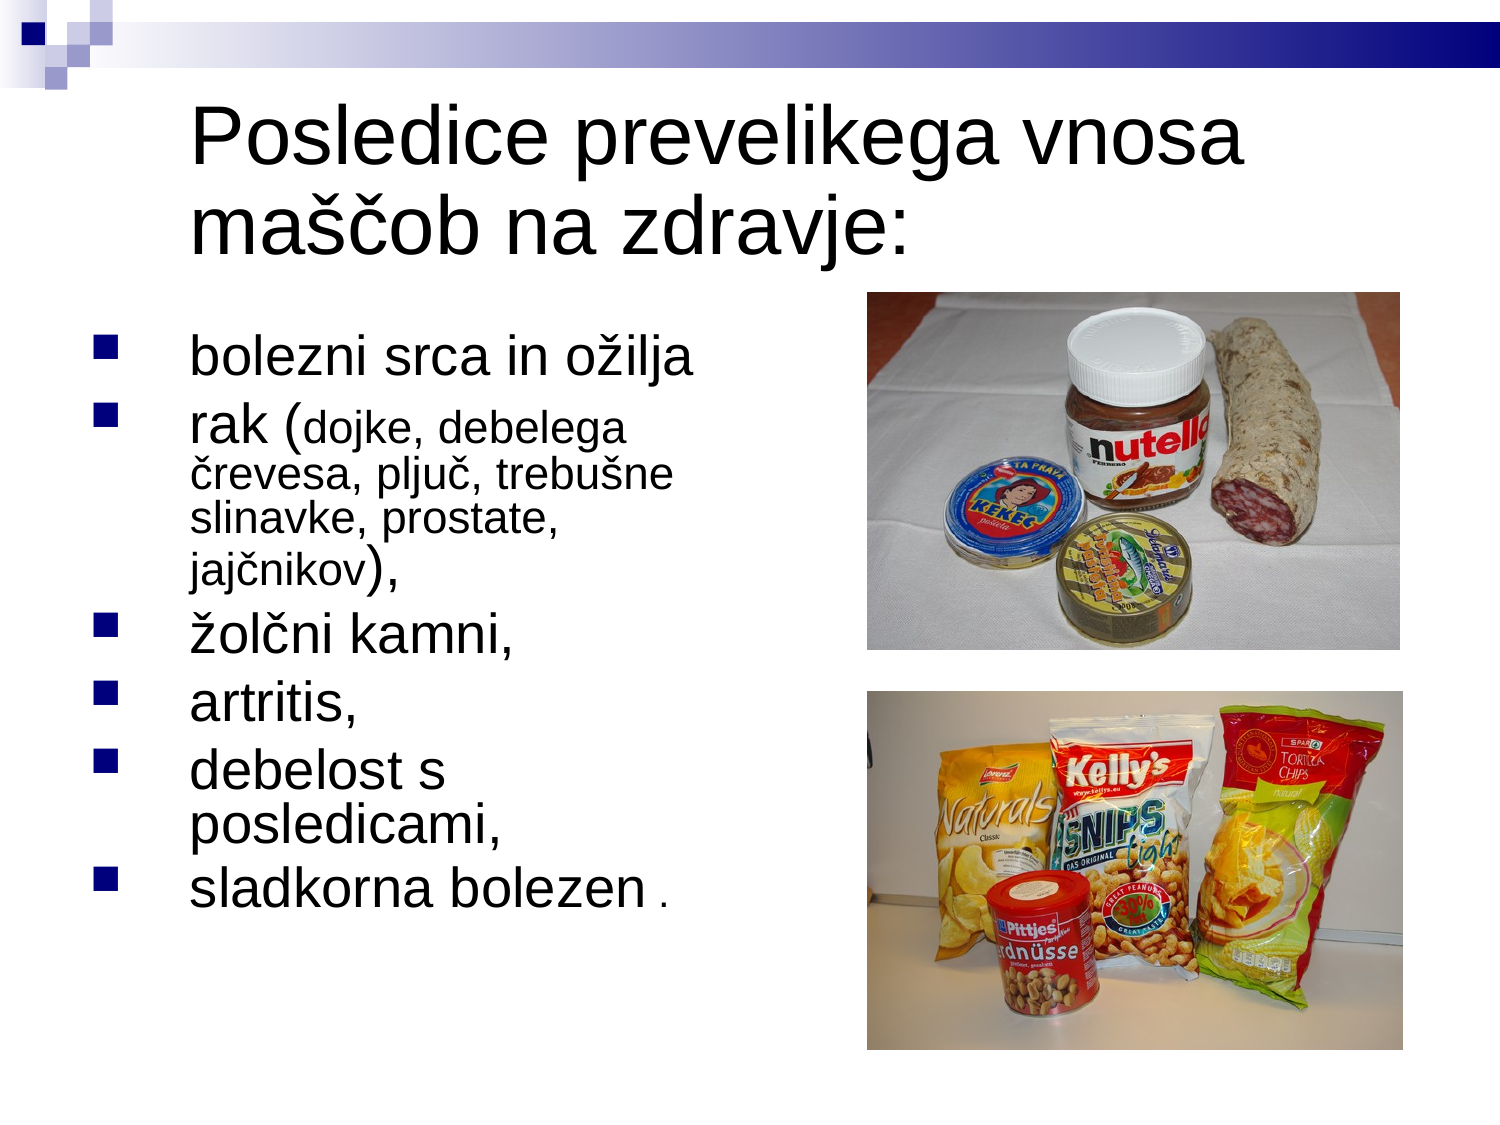

# Posledice prevelikega vnosa maščob na zdravje:
bolezni srca in ožilja
rak (dojke, debelega črevesa, pljuč, trebušne slinavke, prostate, jajčnikov),
žolčni kamni,
artritis,
debelost s posledicami,
sladkorna bolezen .